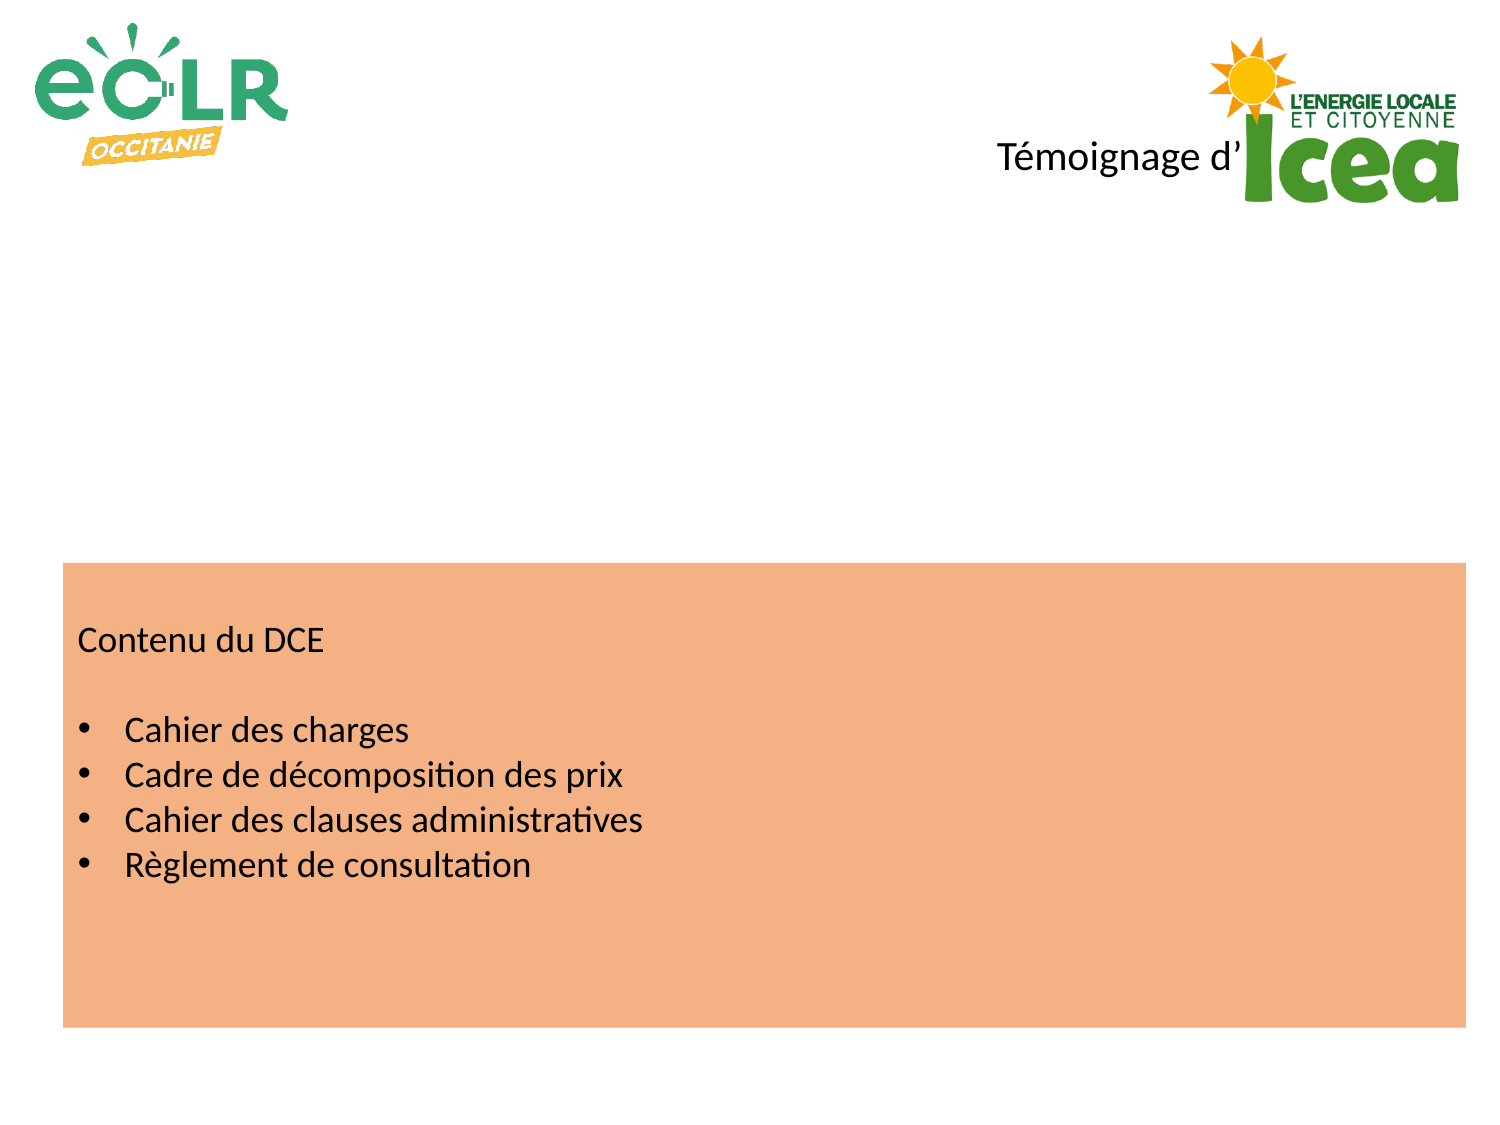

Contenu du DCE
Cahier des charges
Cadre de décomposition des prix
Cahier des clauses administratives
Règlement de consultation